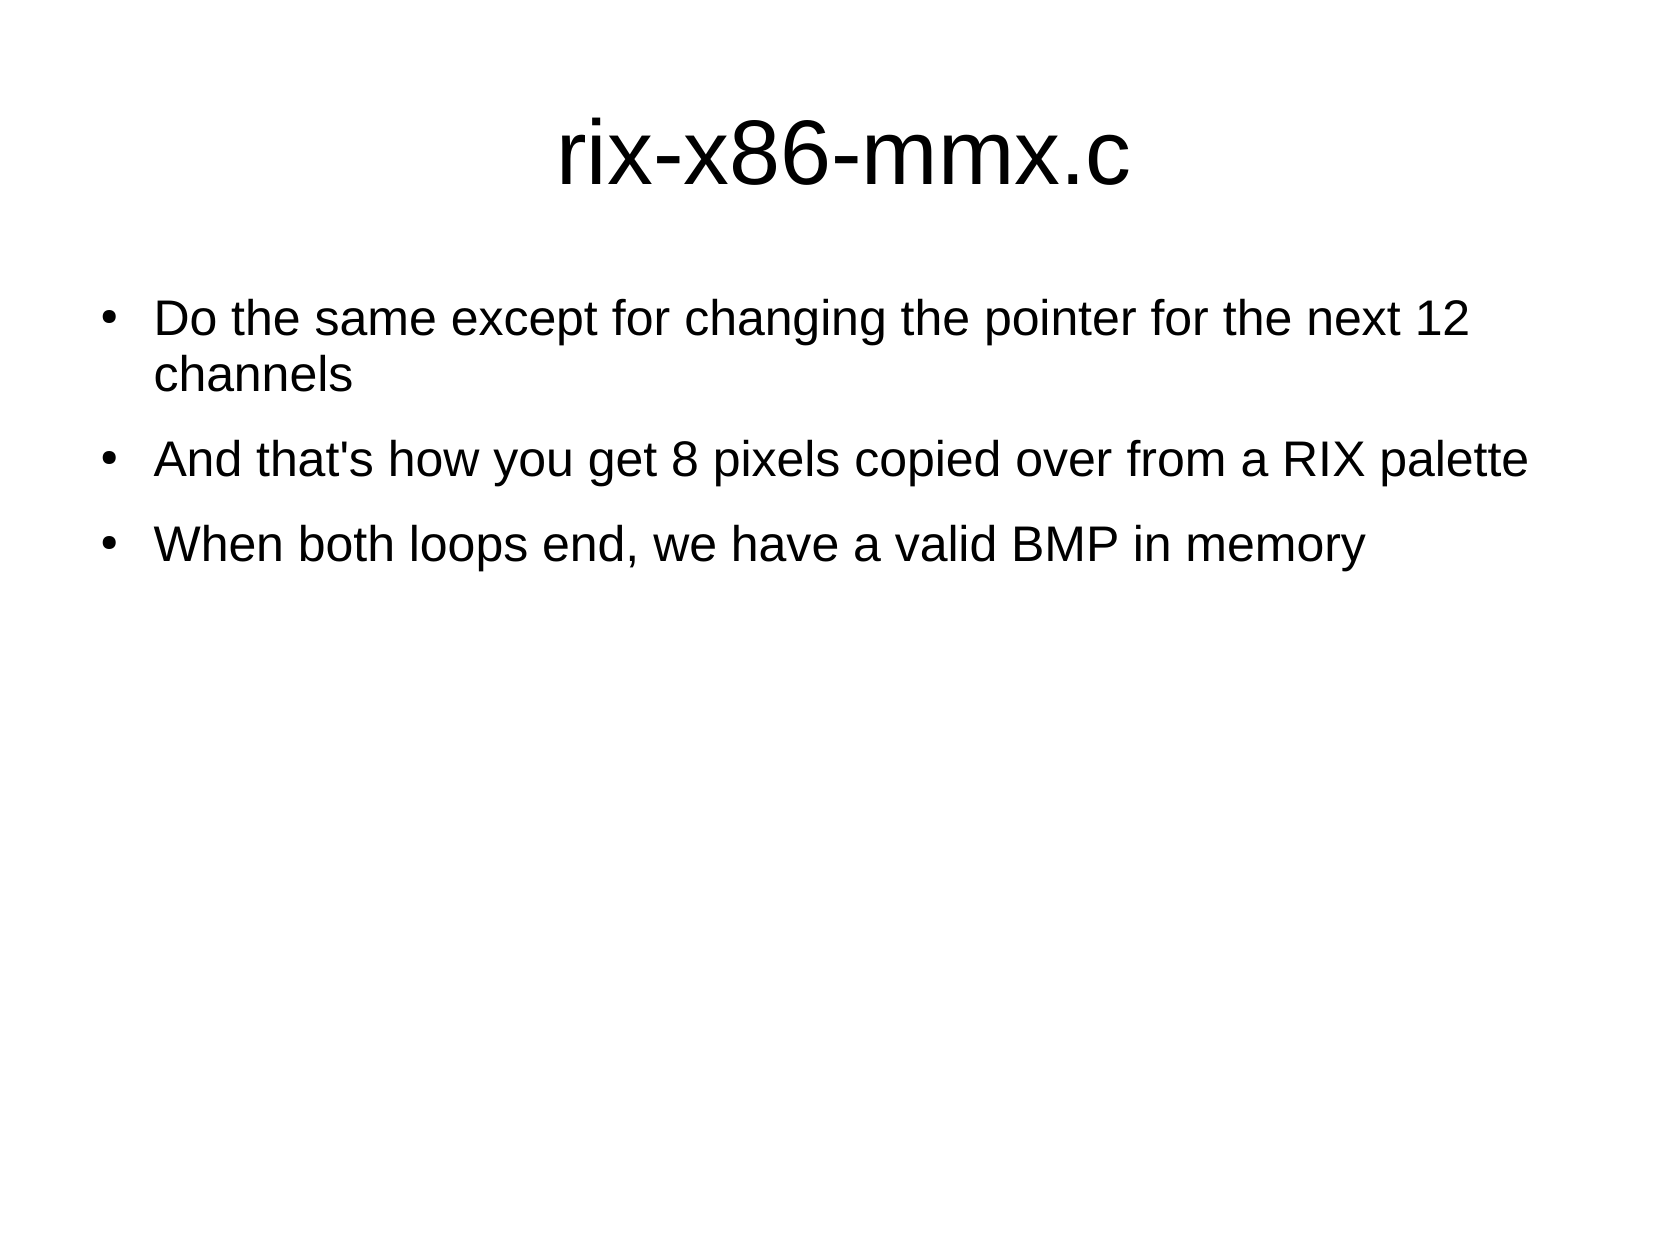

# rix-x86-mmx.c
Do the same except for changing the pointer for the next 12 channels
And that's how you get 8 pixels copied over from a RIX palette
When both loops end, we have a valid BMP in memory